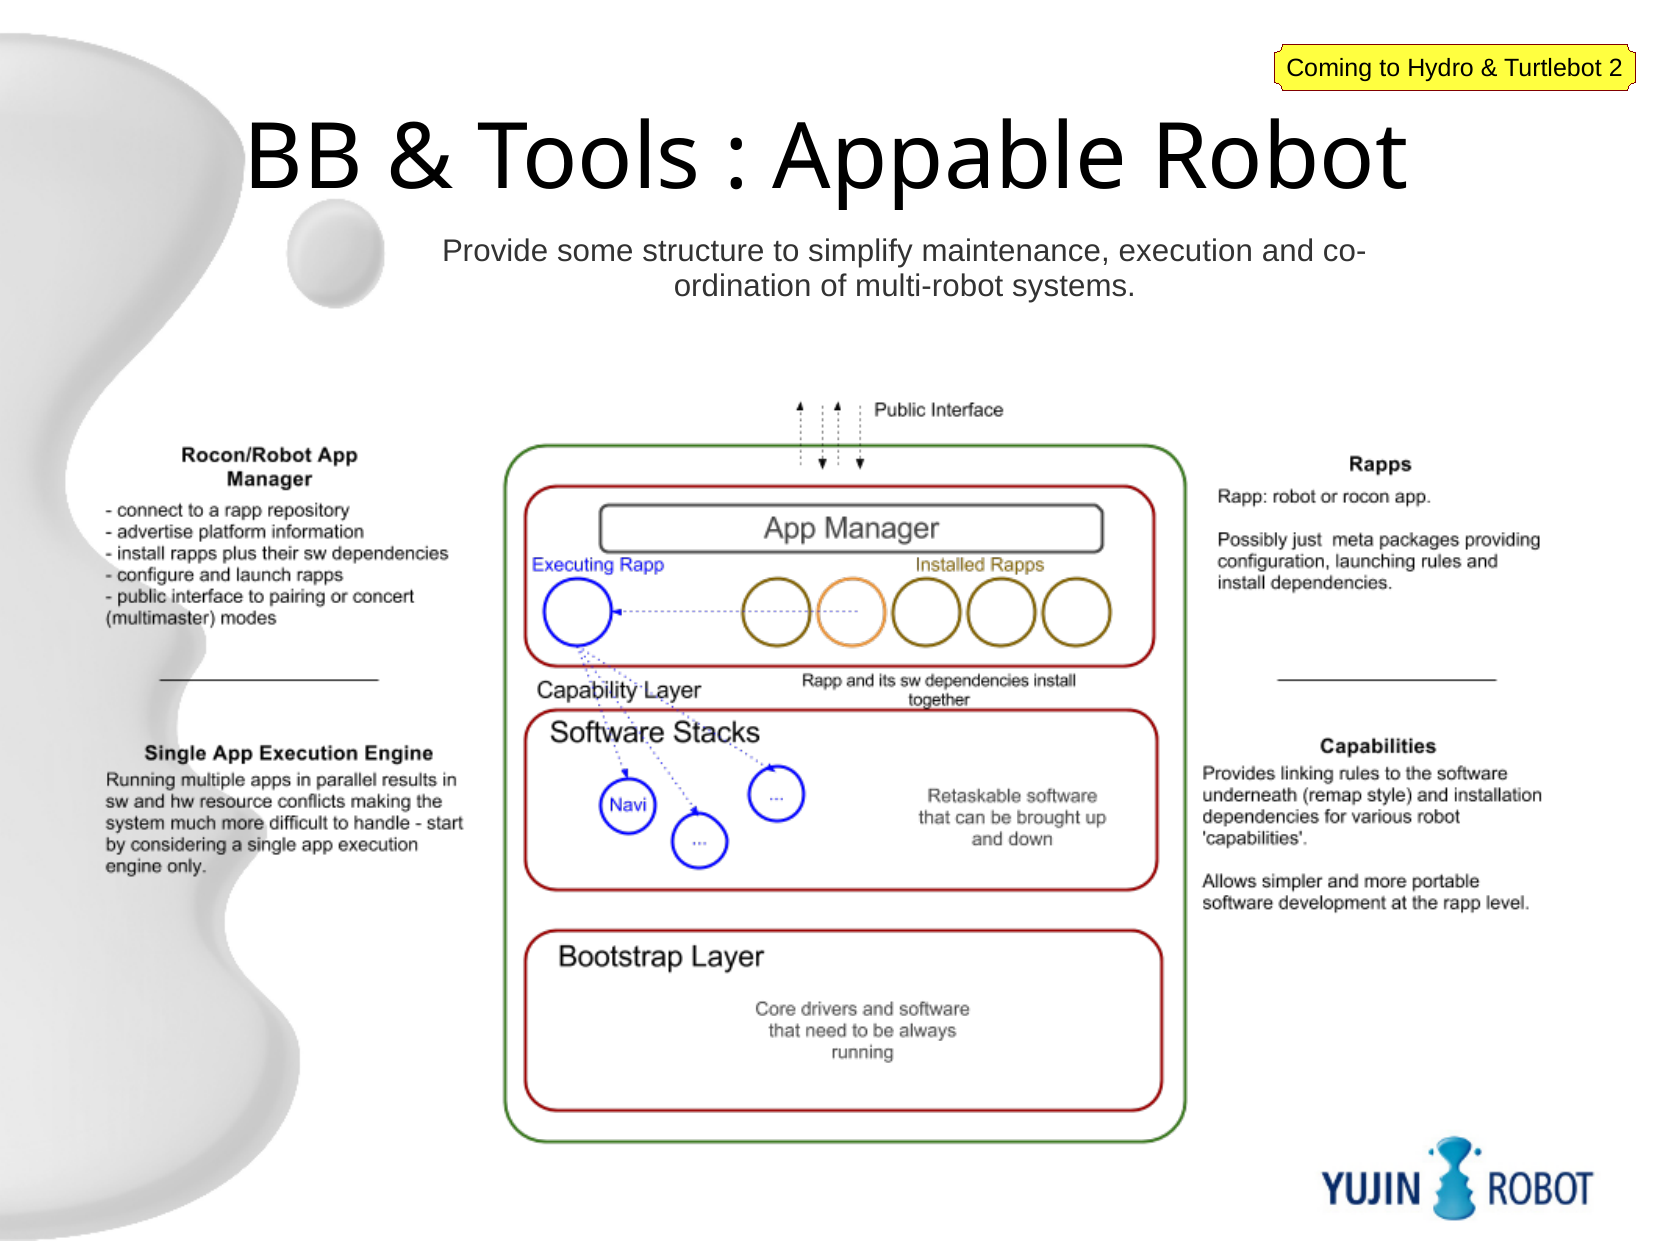

# BB & Tools : Appable Robot
Coming to Hydro & Turtlebot 2
Provide some structure to simplify maintenance, execution and co-ordination of multi-robot systems.